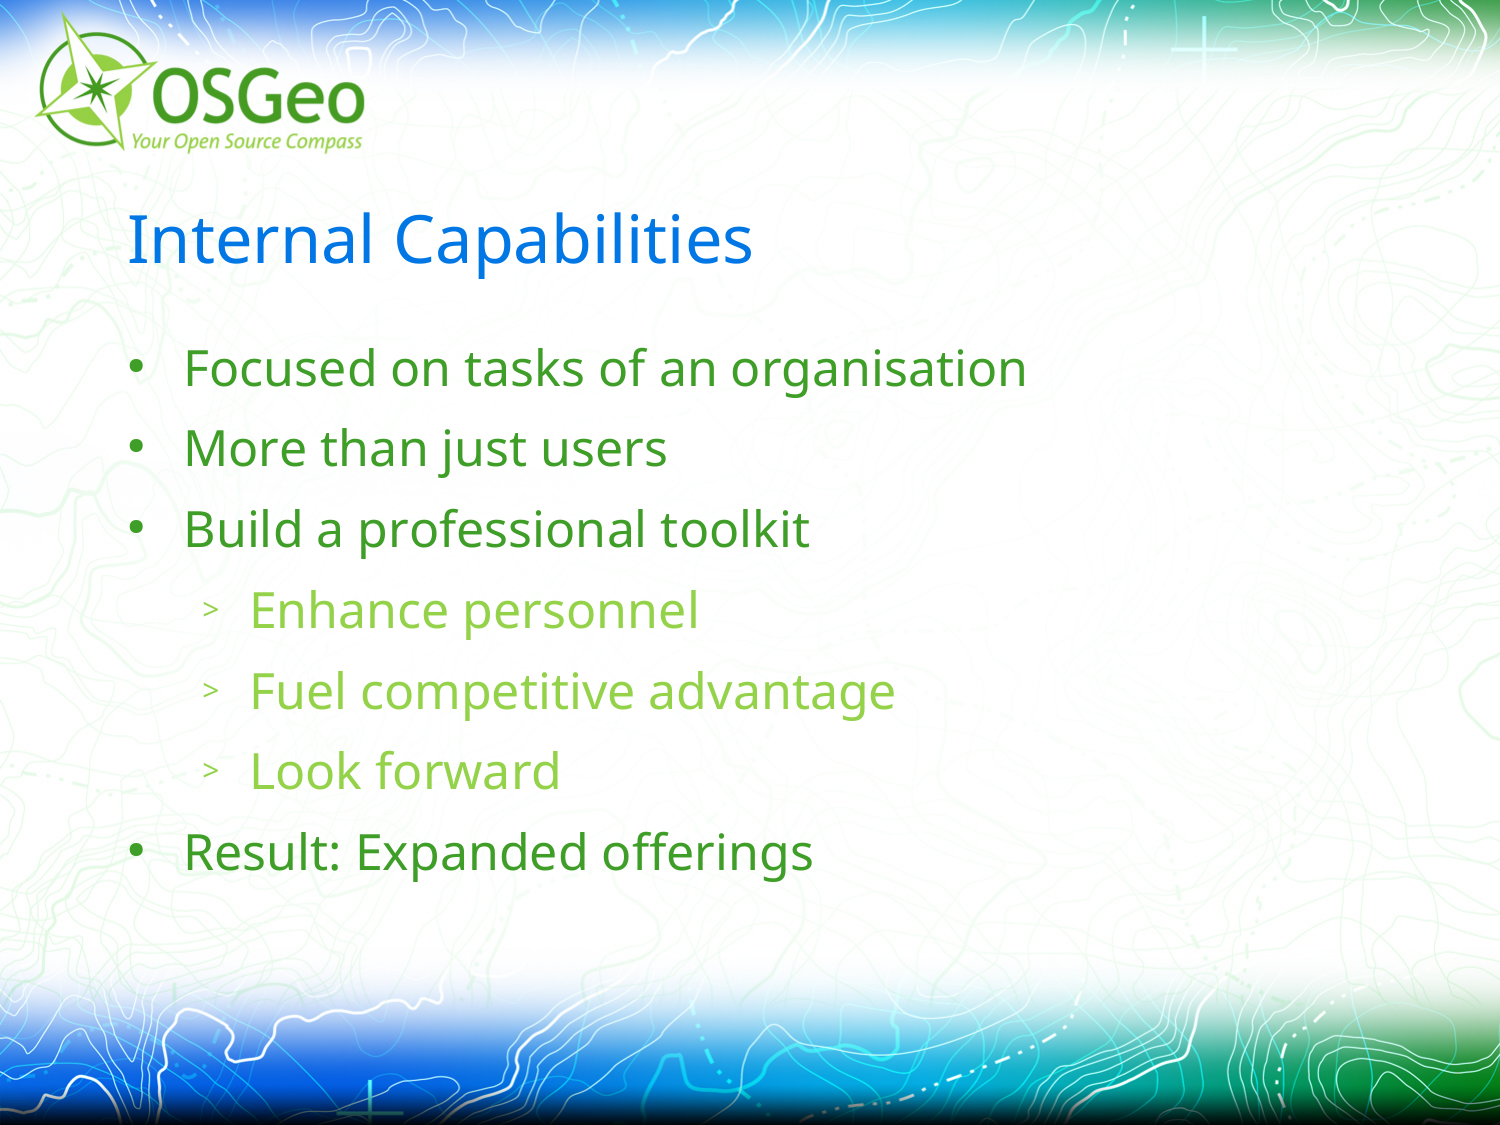

# Internal Capabilities
Focused on tasks of an organisation
More than just users
Build a professional toolkit
Enhance personnel
Fuel competitive advantage
Look forward
Result: Expanded offerings